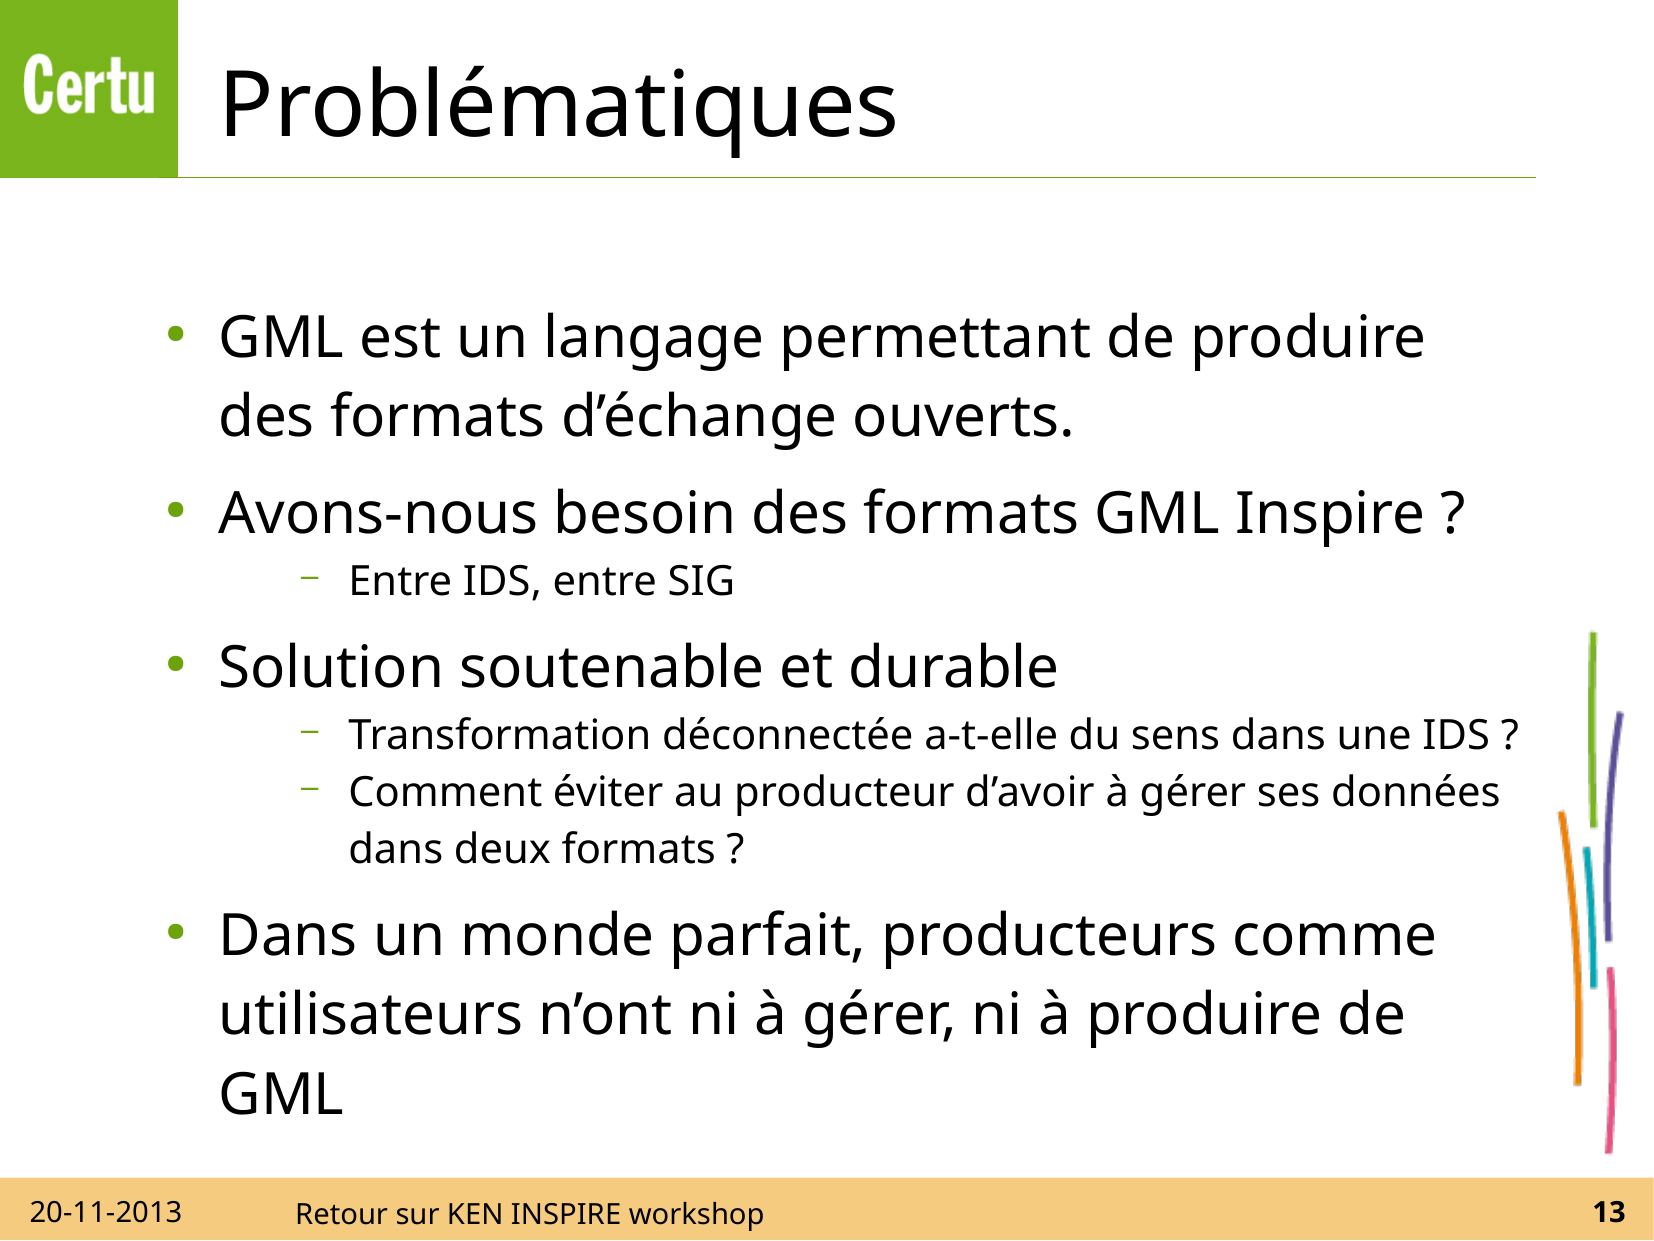

# Problématiques
GML est un langage permettant de produire des formats d’échange ouverts.
Avons-nous besoin des formats GML Inspire ?
Entre IDS, entre SIG
Solution soutenable et durable
Transformation déconnectée a-t-elle du sens dans une IDS ?
Comment éviter au producteur d’avoir à gérer ses données dans deux formats ?
Dans un monde parfait, producteurs comme utilisateurs n’ont ni à gérer, ni à produire de GML
20-11-2013
13
Retour sur KEN INSPIRE workshop